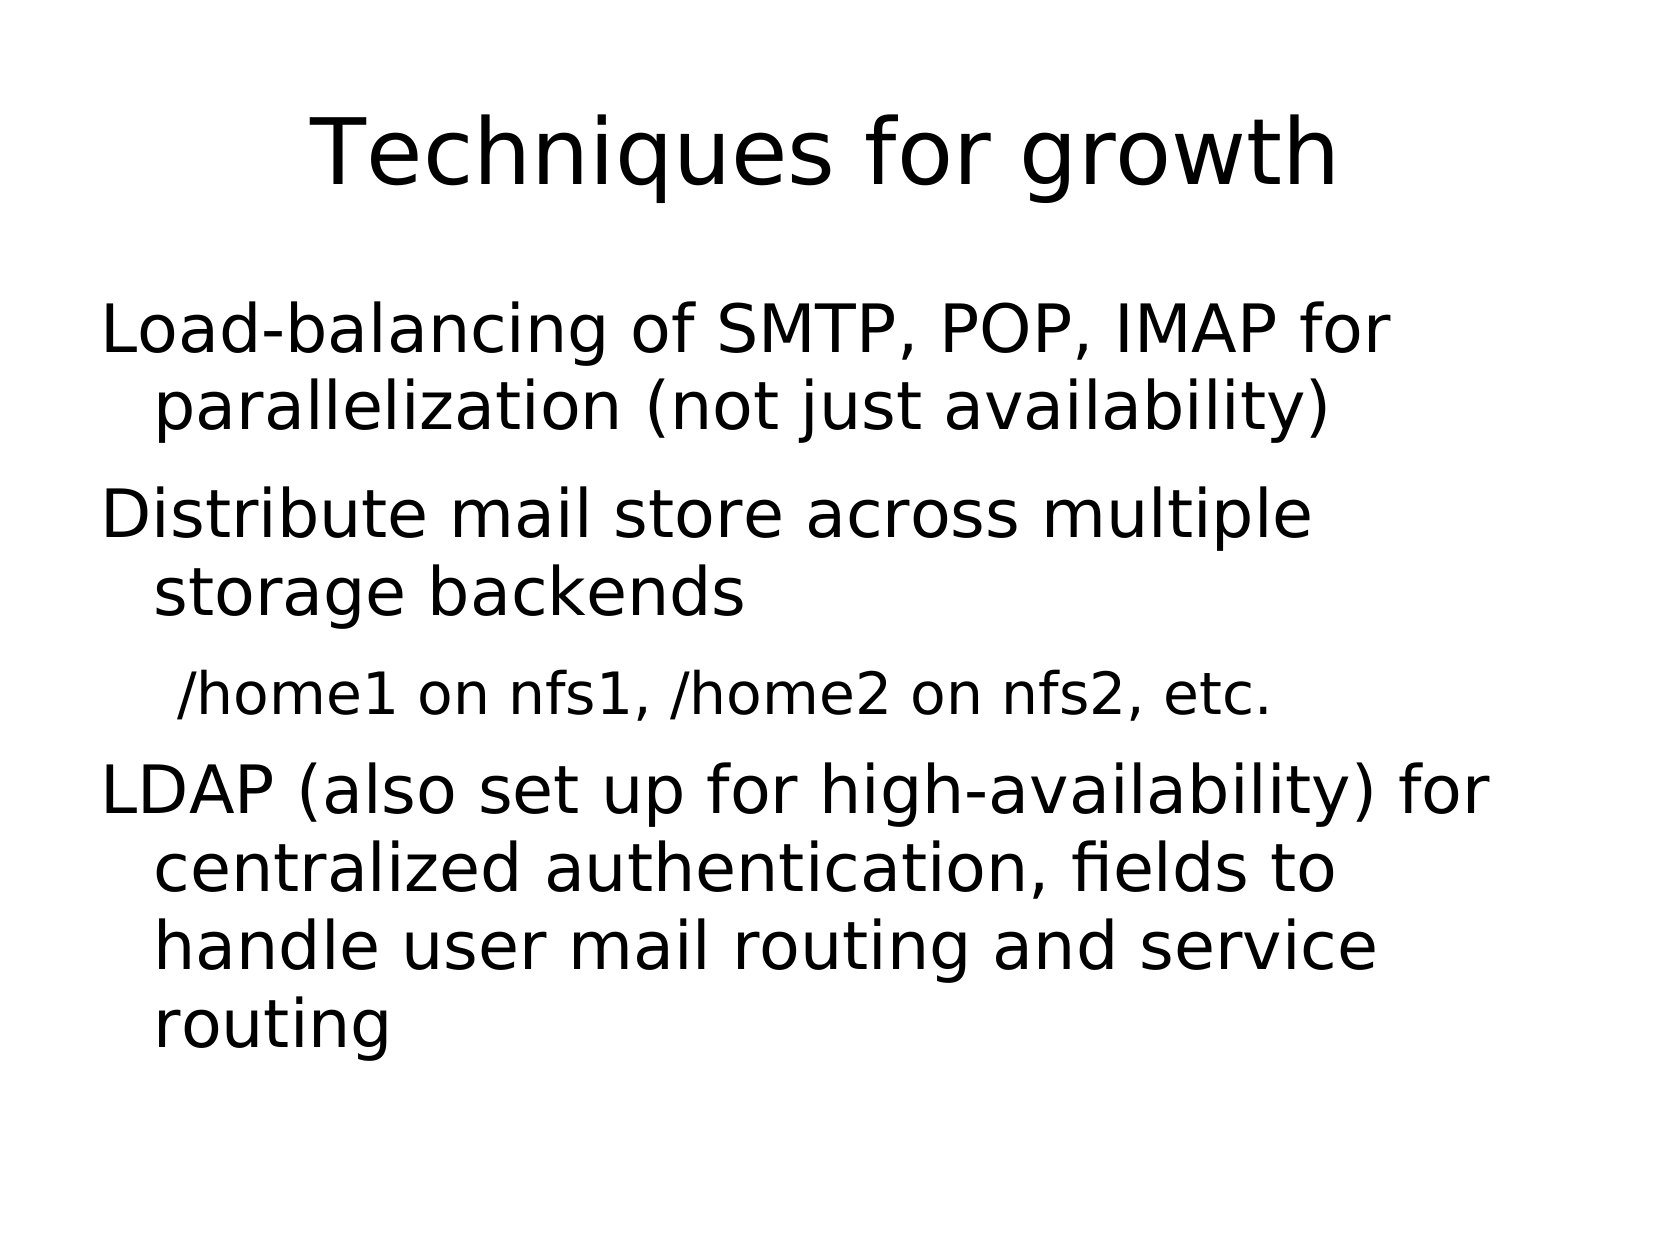

# Techniques for growth
Load-balancing of SMTP, POP, IMAP for parallelization (not just availability)
Distribute mail store across multiple storage backends
/home1 on nfs1, /home2 on nfs2, etc.
LDAP (also set up for high-availability) for centralized authentication, fields to handle user mail routing and service routing